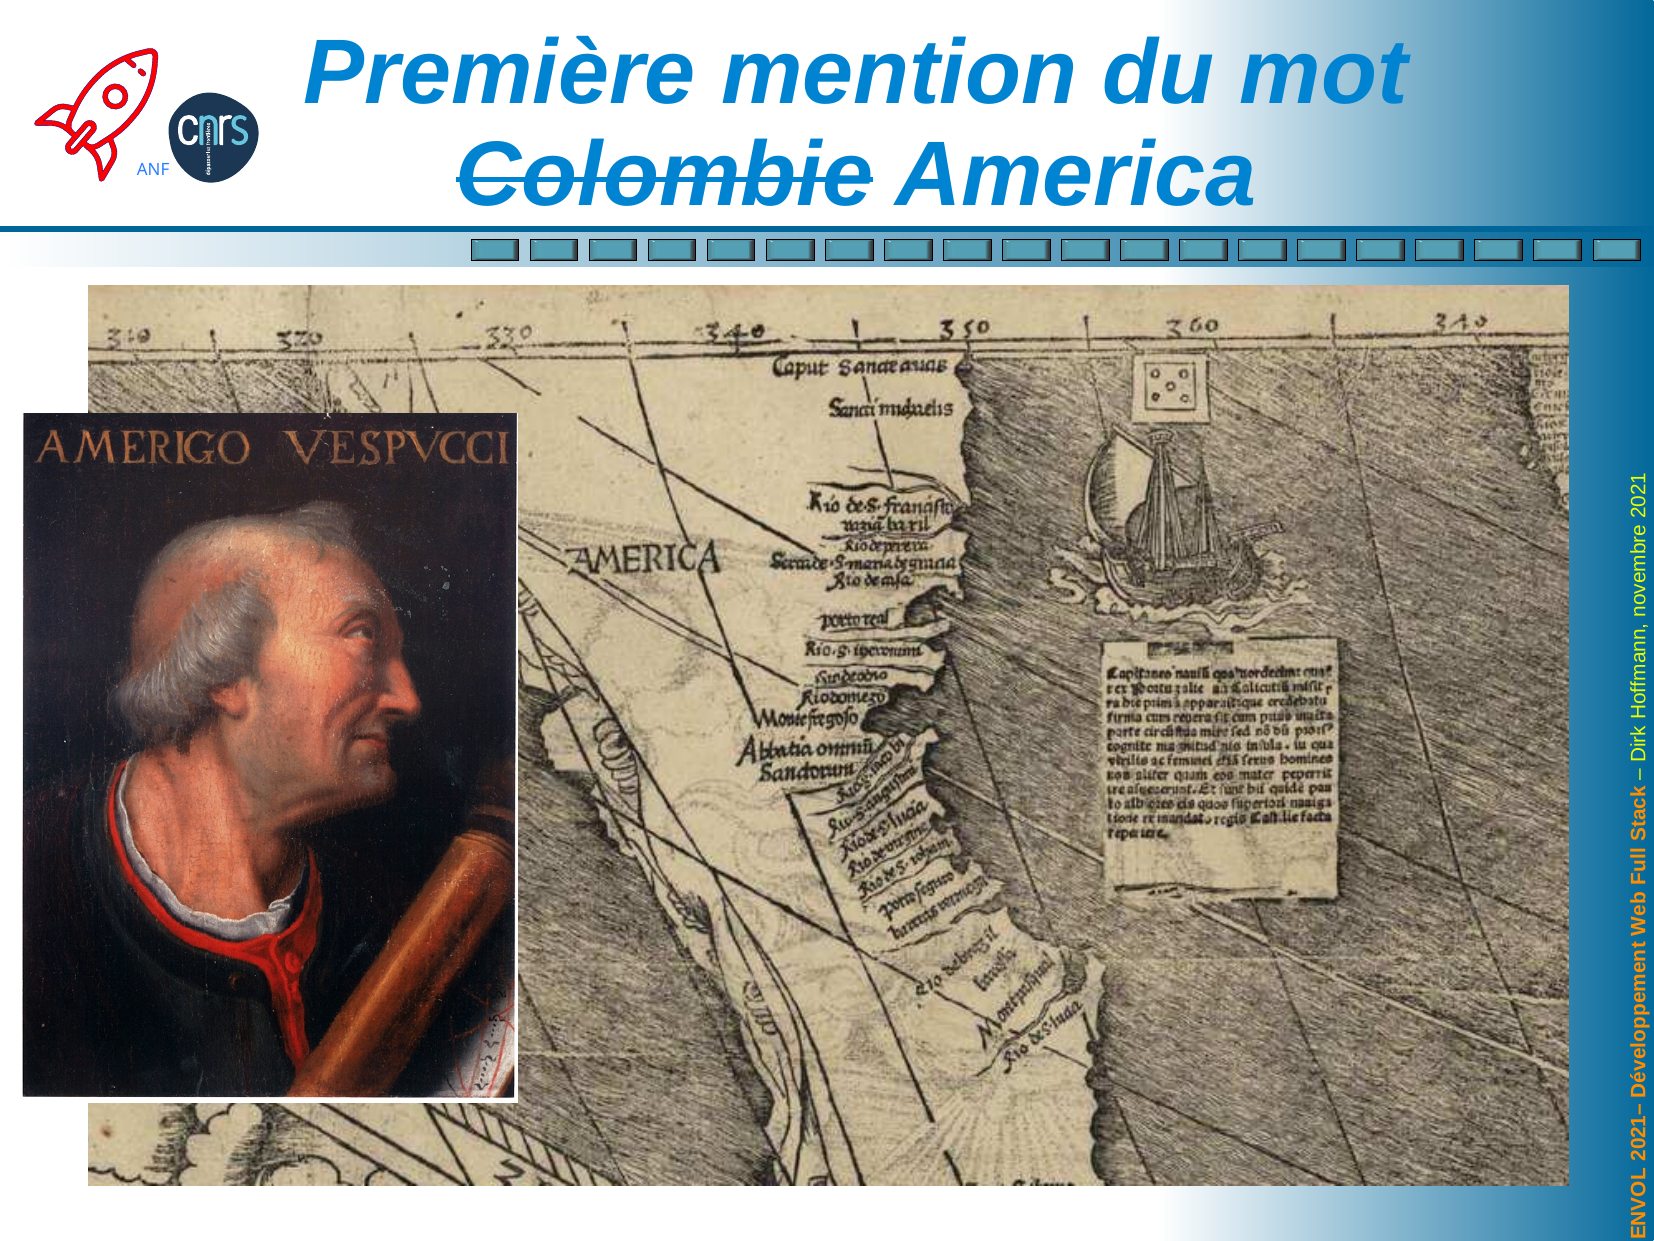

# Première mention du mot Colombie America